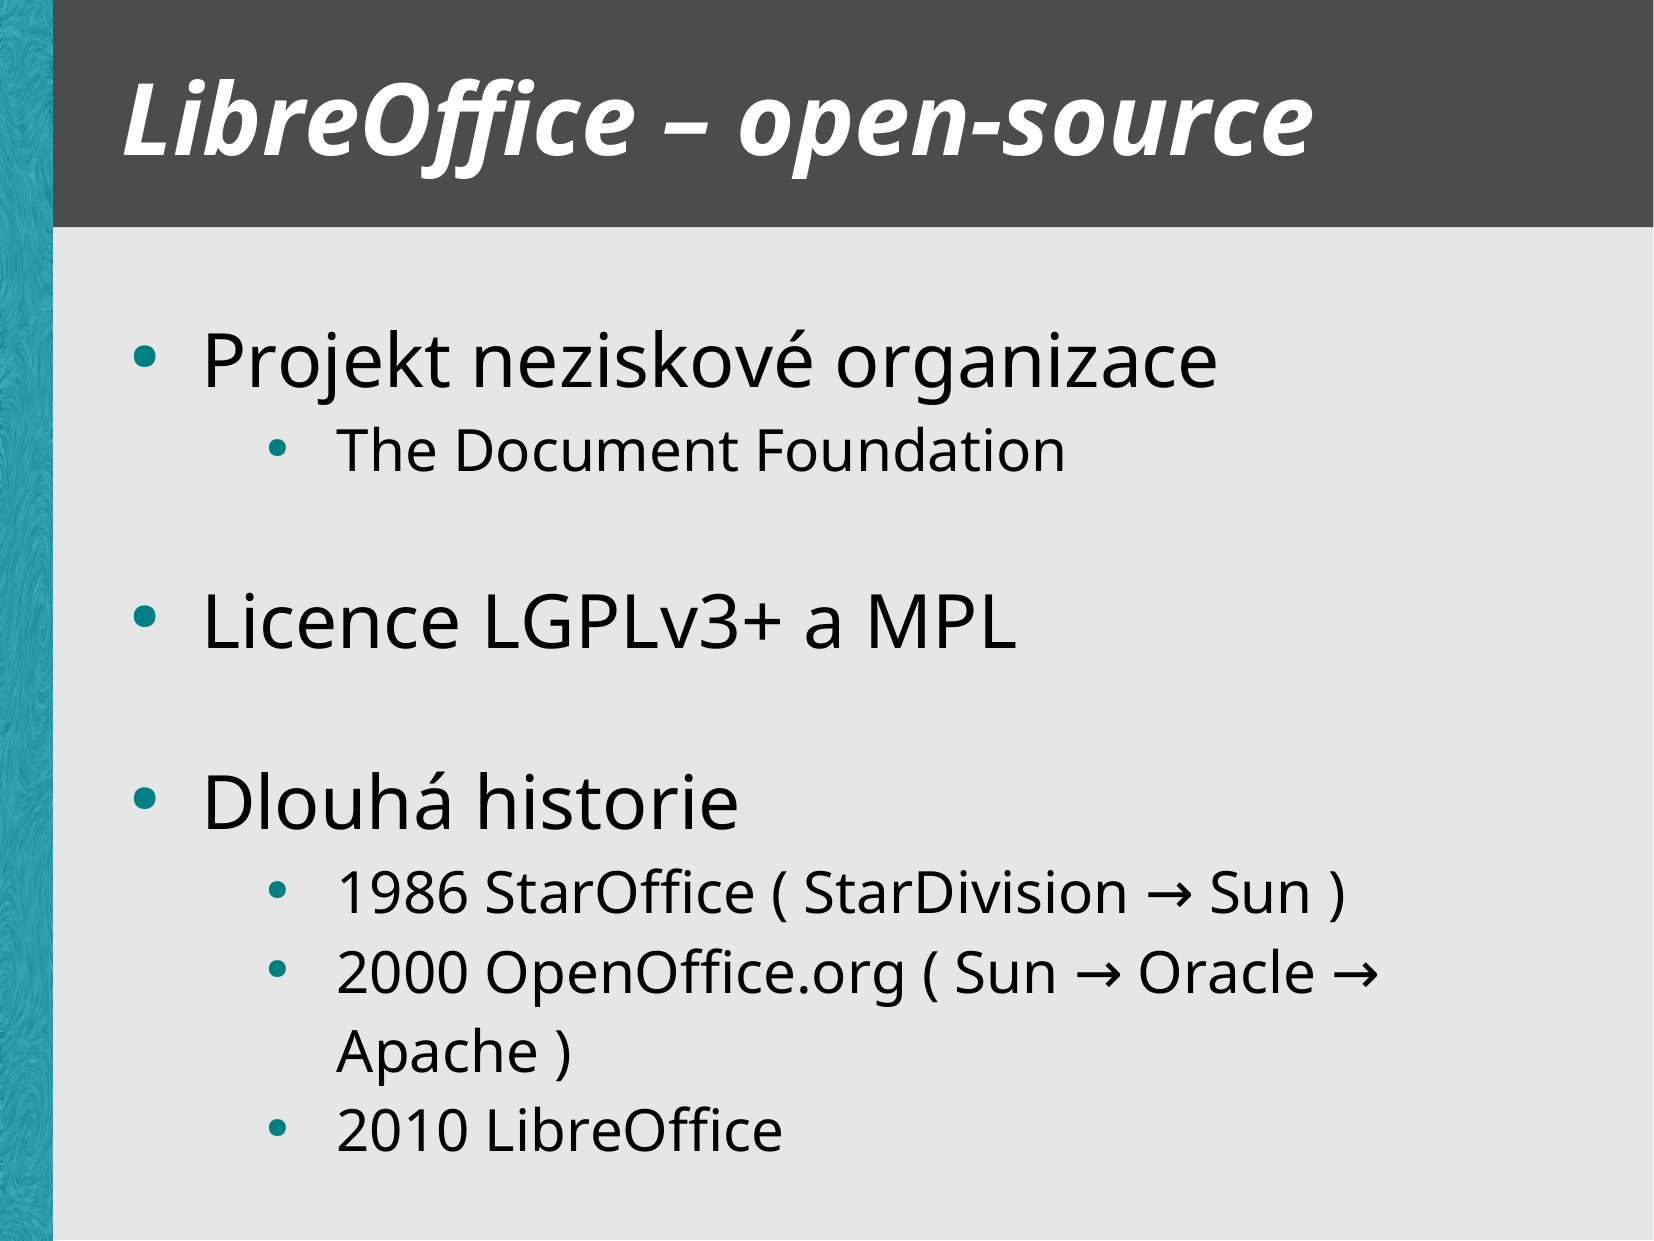

# LibreOffice – open-source
Projekt neziskové organizace
The Document Foundation
Licence LGPLv3+ a MPL
Dlouhá historie
1986 StarOffice ( StarDivision → Sun )
2000 OpenOffice.org ( Sun → Oracle → Apache )
2010 LibreOffice